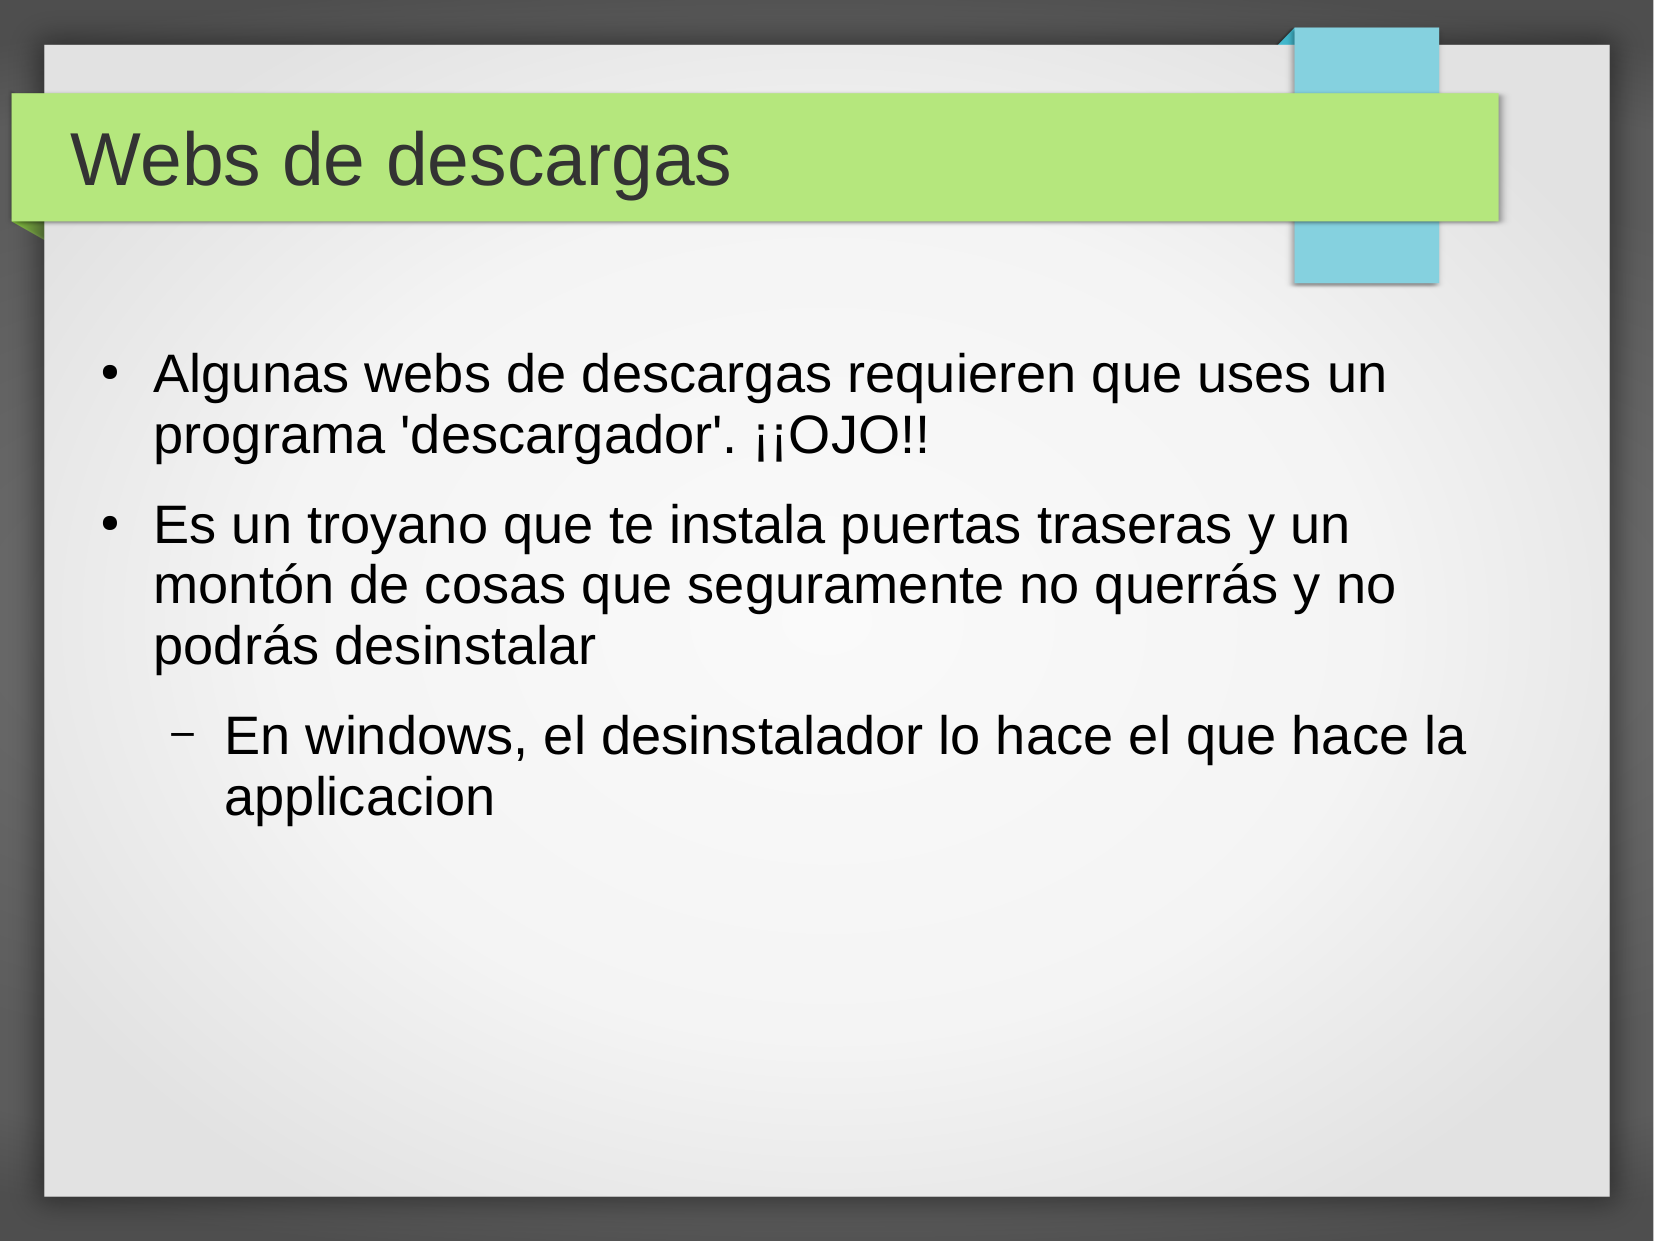

# Webs de descargas
Algunas webs de descargas requieren que uses un programa 'descargador'. ¡¡OJO!!
Es un troyano que te instala puertas traseras y un montón de cosas que seguramente no querrás y no podrás desinstalar
En windows, el desinstalador lo hace el que hace la applicacion